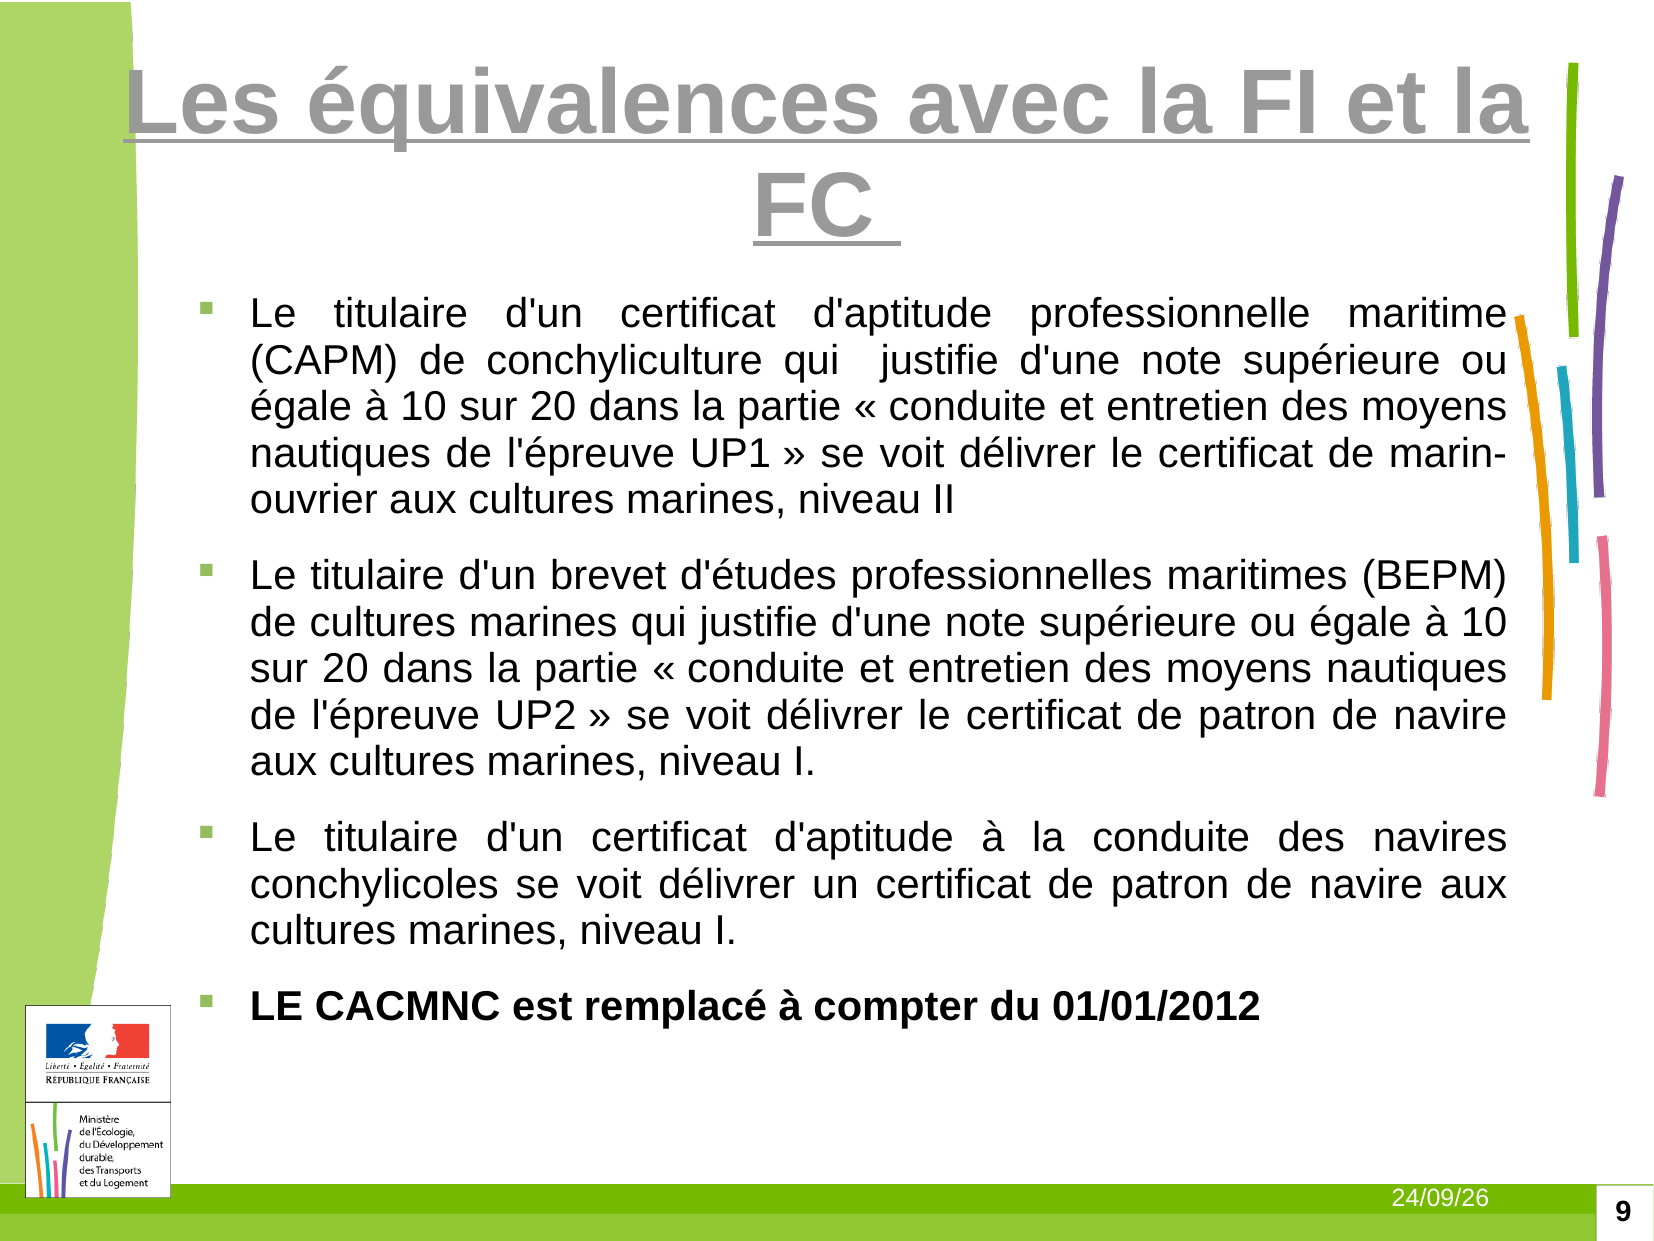

# Les équivalences avec la FI et la FC
Le titulaire d'un certificat d'aptitude professionnelle maritime (CAPM) de conchyliculture qui justifie d'une note supérieure ou égale à 10 sur 20 dans la partie « conduite et entretien des moyens nautiques de l'épreuve UP1 » se voit délivrer le certificat de marin-ouvrier aux cultures marines, niveau II
Le titulaire d'un brevet d'études professionnelles maritimes (BEPM) de cultures marines qui justifie d'une note supérieure ou égale à 10 sur 20 dans la partie « conduite et entretien des moyens nautiques de l'épreuve UP2 » se voit délivrer le certificat de patron de navire aux cultures marines, niveau I.
Le titulaire d'un certificat d'aptitude à la conduite des navires conchylicoles se voit délivrer un certificat de patron de navire aux cultures marines, niveau I.
LE CACMNC est remplacé à compter du 01/01/2012
9